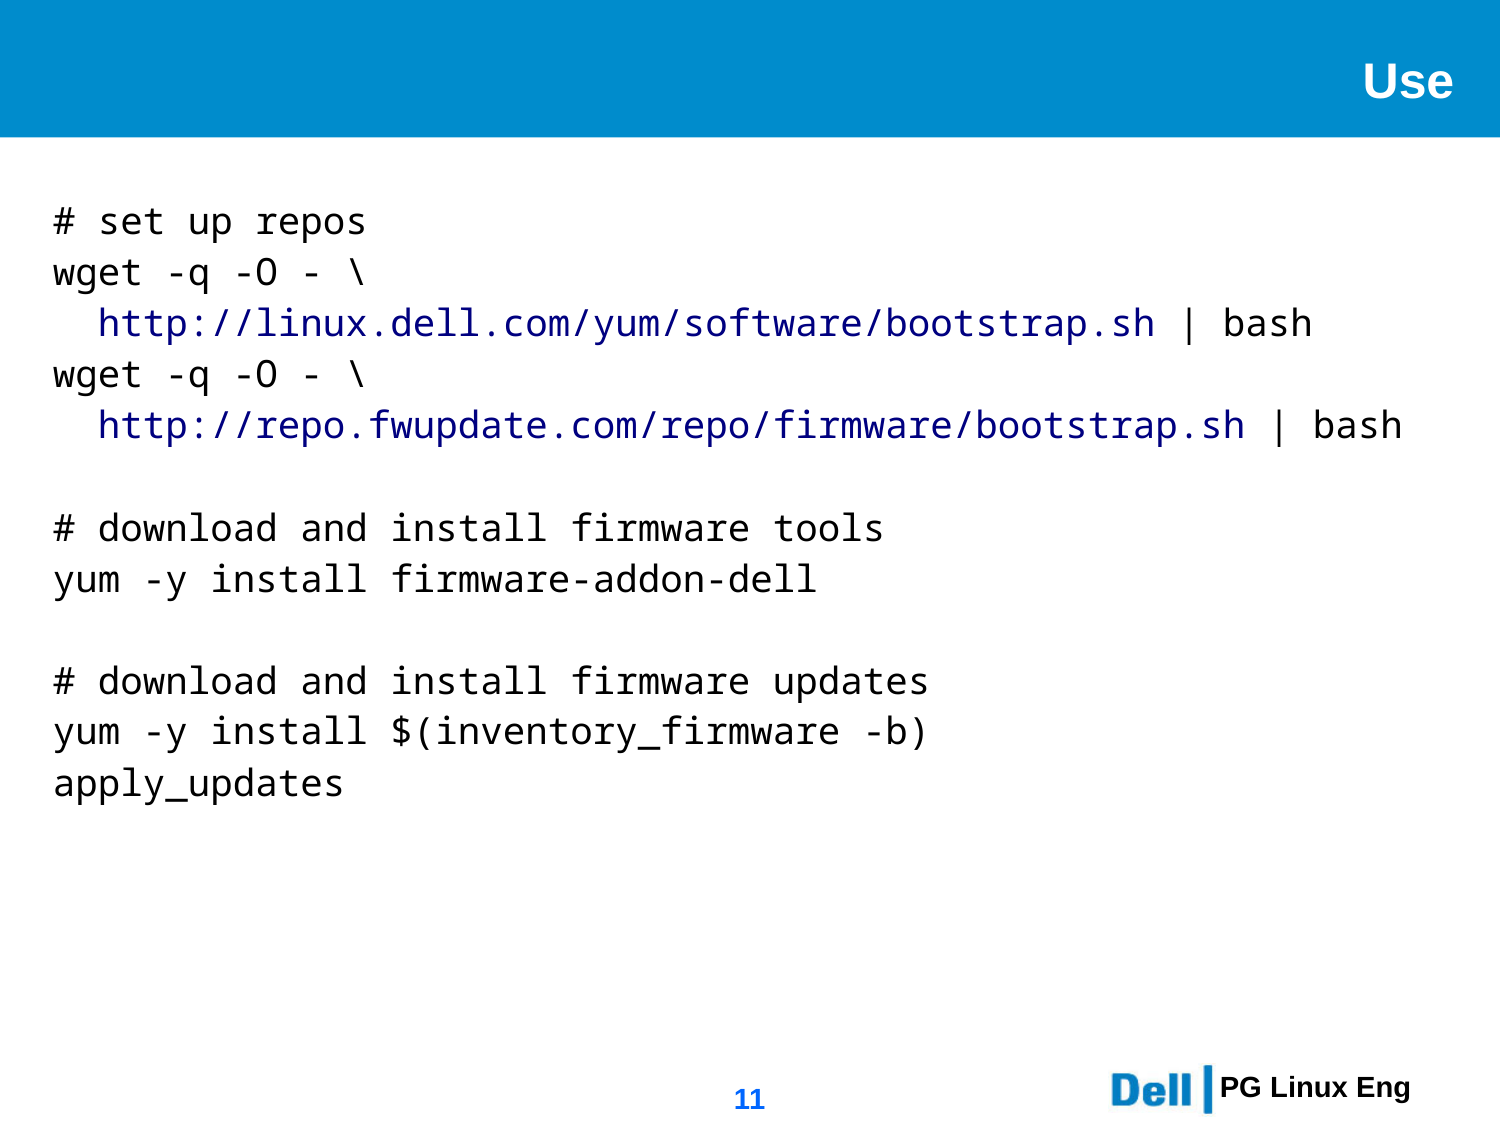

# Use
# set up repos
wget -q -O - \
 http://linux.dell.com/yum/software/bootstrap.sh | bash
wget -q -O - \
 http://repo.fwupdate.com/repo/firmware/bootstrap.sh | bash
# download and install firmware tools
yum -y install firmware-addon-dell
# download and install firmware updates
yum -y install $(inventory_firmware -b)
apply_updates